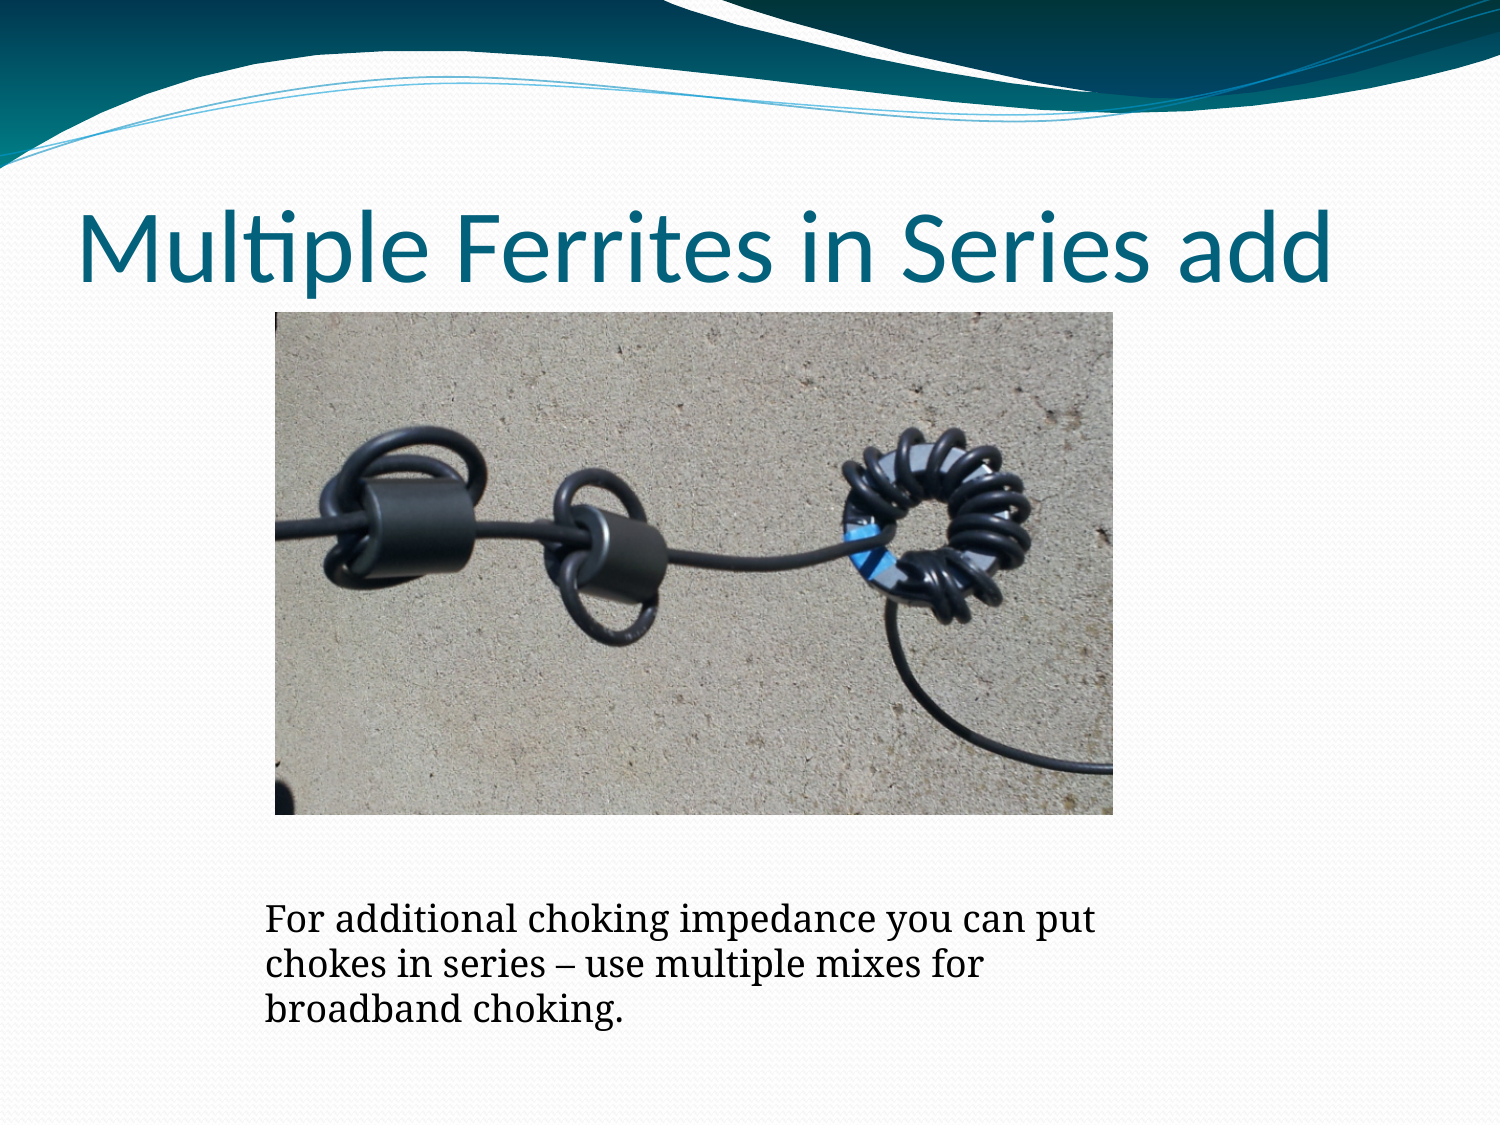

# Multiple Ferrites in Series add
For additional choking impedance you can put chokes in series – use multiple mixes for broadband choking.